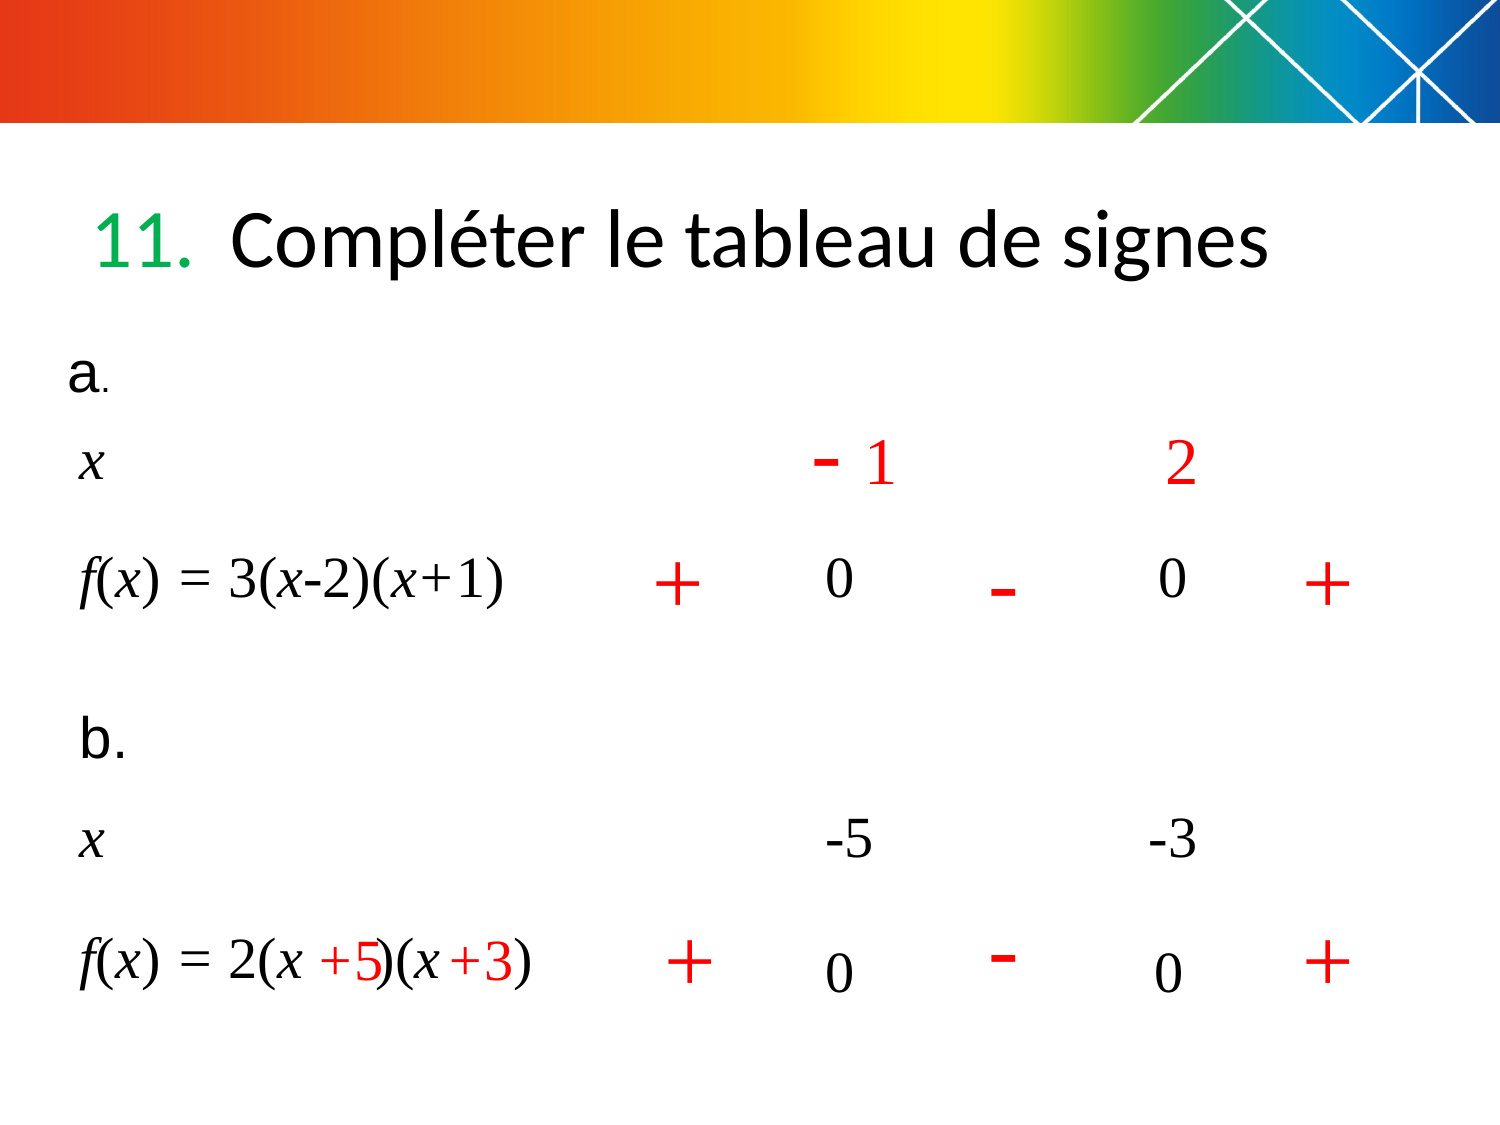

# Compléter le tableau de signes
a.
 - 1 2
| x | |
| --- | --- |
| f(x) = 3(x-2)(x+1) | 0 0 |
+
 -
+
b.
| x | -5 -3 |
| --- | --- |
| f(x) = 2(x )(x ) | 0 0 |
 +5
 +3
 -
+
+